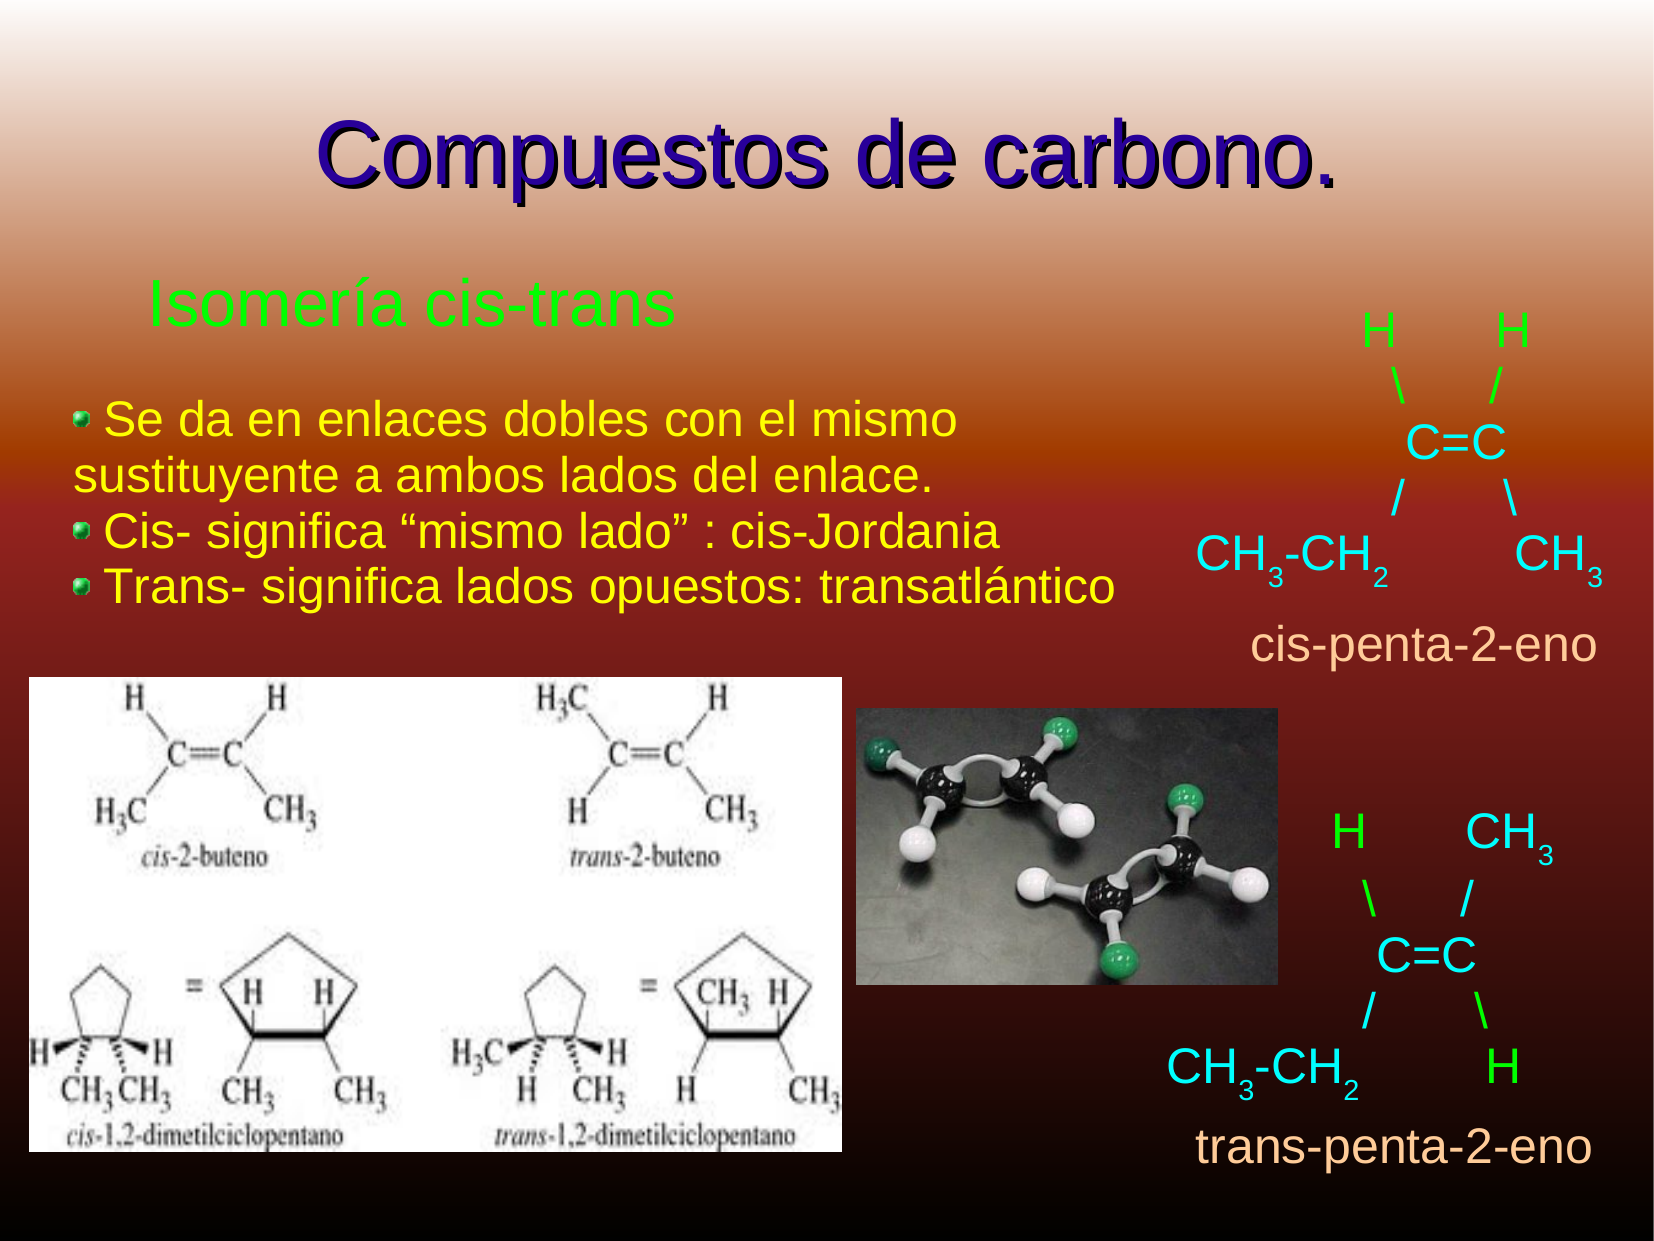

# Compuestos de carbono.
Isomería cis-trans
 H H
 \ /
 C=C
 / \
CH3-CH2 CH3
 Se da en enlaces dobles con el mismo sustituyente a ambos lados del enlace.
 Cis- significa “mismo lado” : cis-Jordania
 Trans- significa lados opuestos: transatlántico
cis-penta-2-eno
 H CH3
 \ /
 C=C
 / \
CH3-CH2 H
trans-penta-2-eno